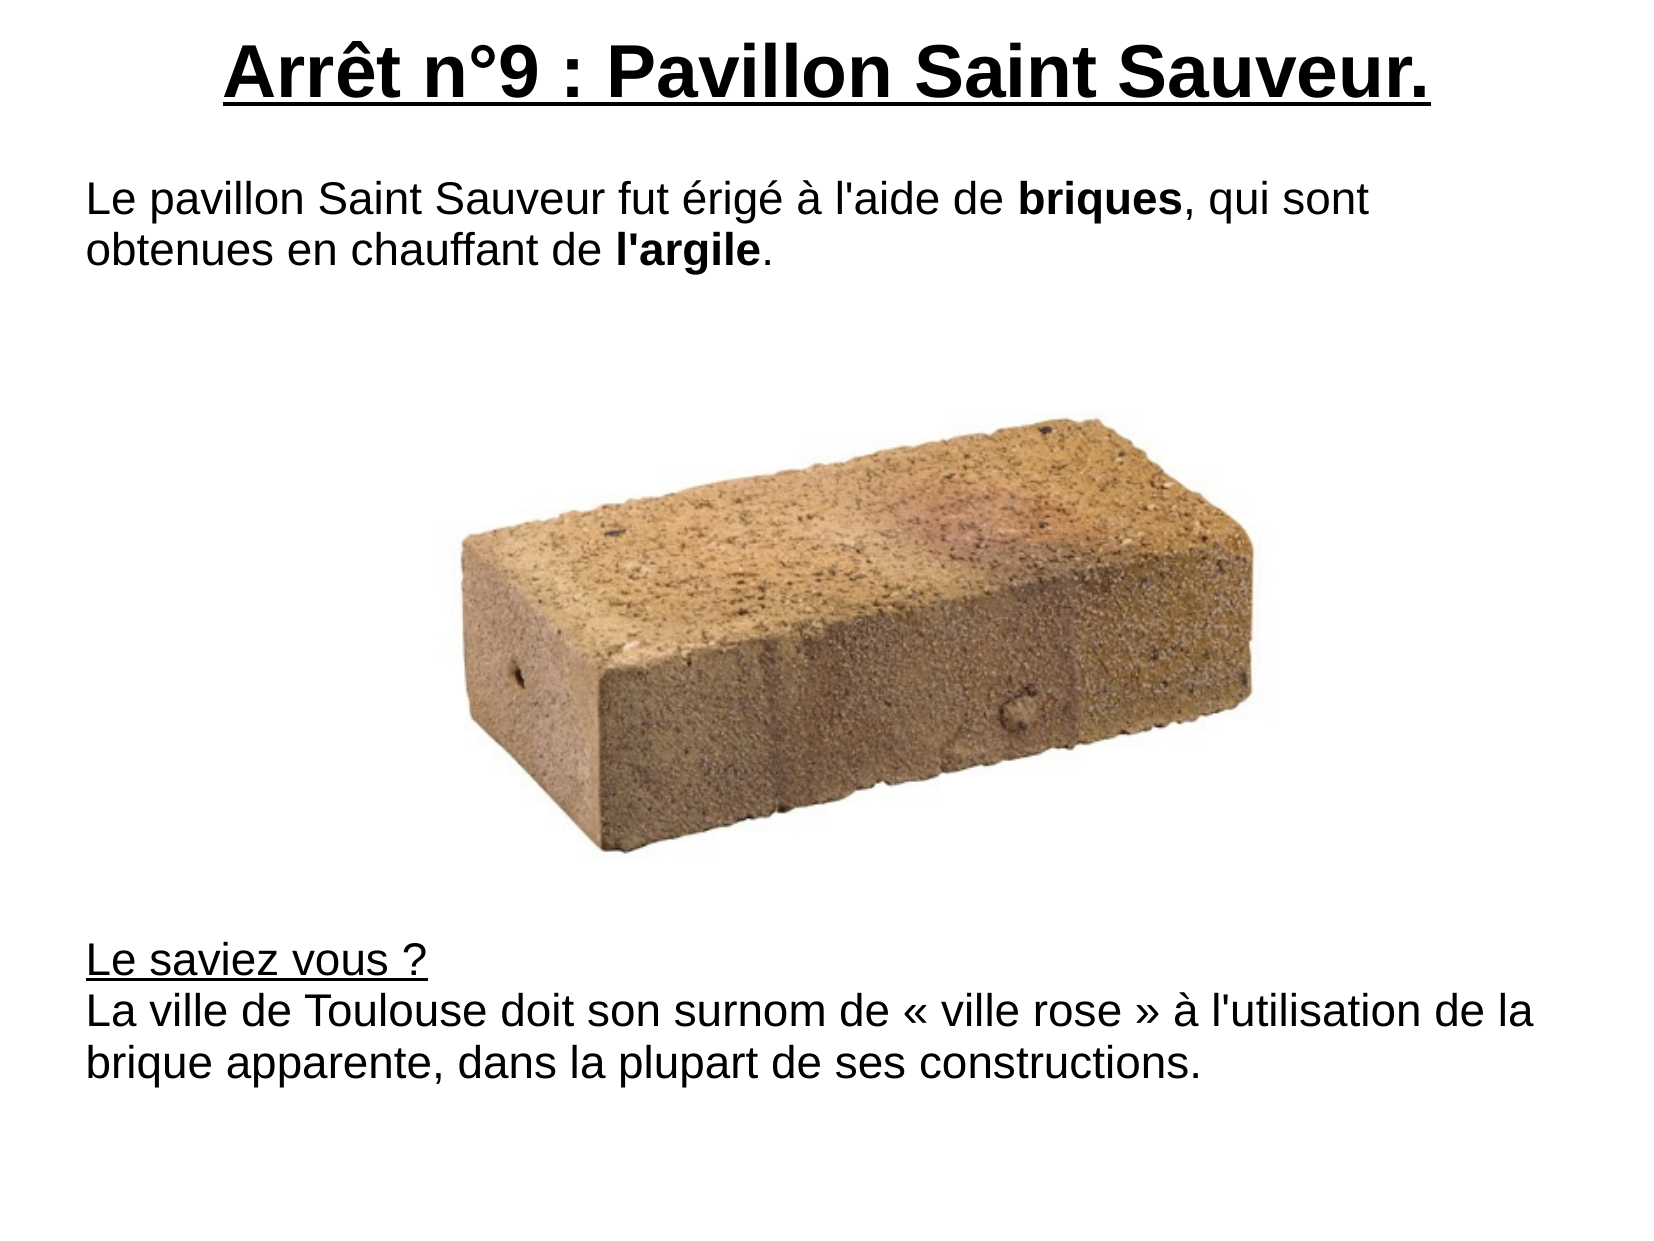

# Arrêt n°9 : Pavillon Saint Sauveur.
Le pavillon Saint Sauveur fut érigé à l'aide de briques, qui sont obtenues en chauffant de l'argile.
Le saviez vous ?
La ville de Toulouse doit son surnom de « ville rose » à l'utilisation de la brique apparente, dans la plupart de ses constructions.